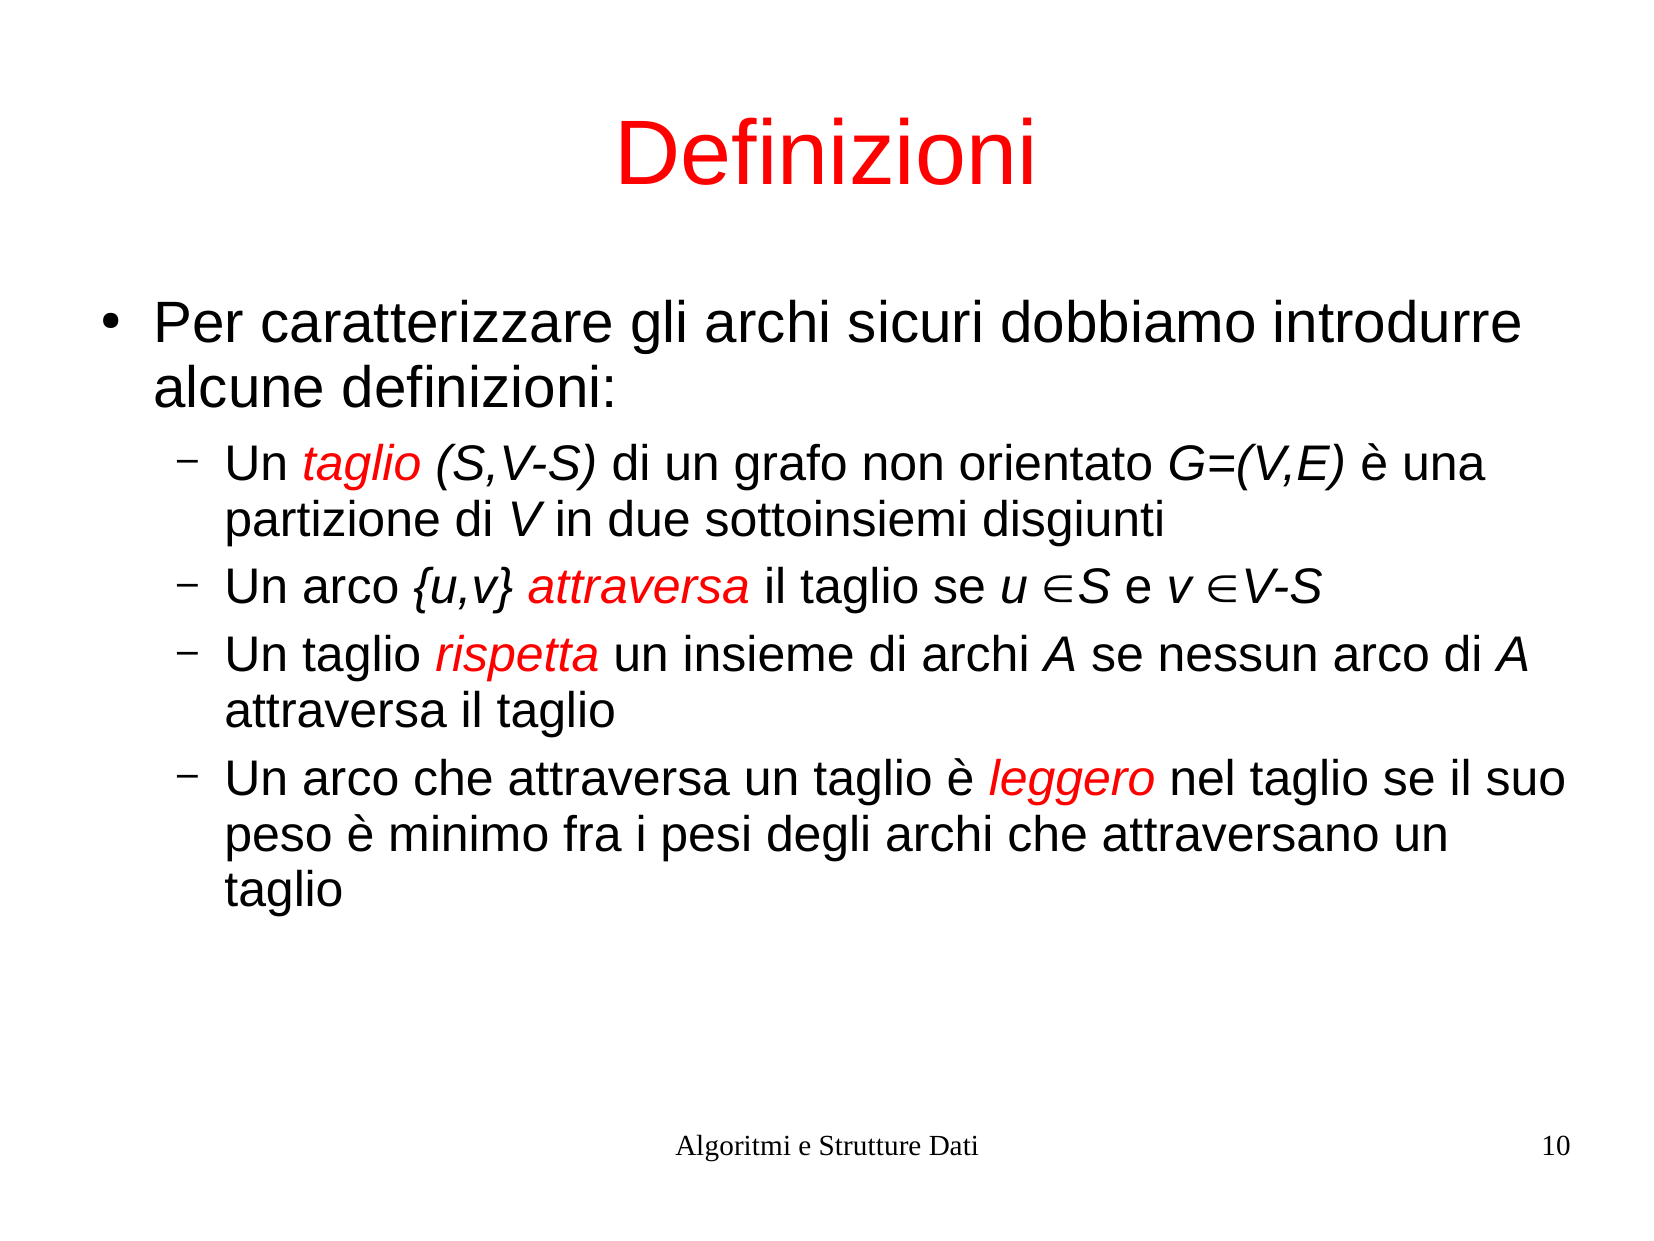

# Definizioni
Per caratterizzare gli archi sicuri dobbiamo introdurre alcune definizioni:
Un taglio (S,V-S) di un grafo non orientato G=(V,E) è una partizione di V in due sottoinsiemi disgiunti
Un arco {u,v} attraversa il taglio se u S e v V-S
Un taglio rispetta un insieme di archi A se nessun arco di A attraversa il taglio
Un arco che attraversa un taglio è leggero nel taglio se il suo peso è minimo fra i pesi degli archi che attraversano un taglio
Algoritmi e Strutture Dati
10